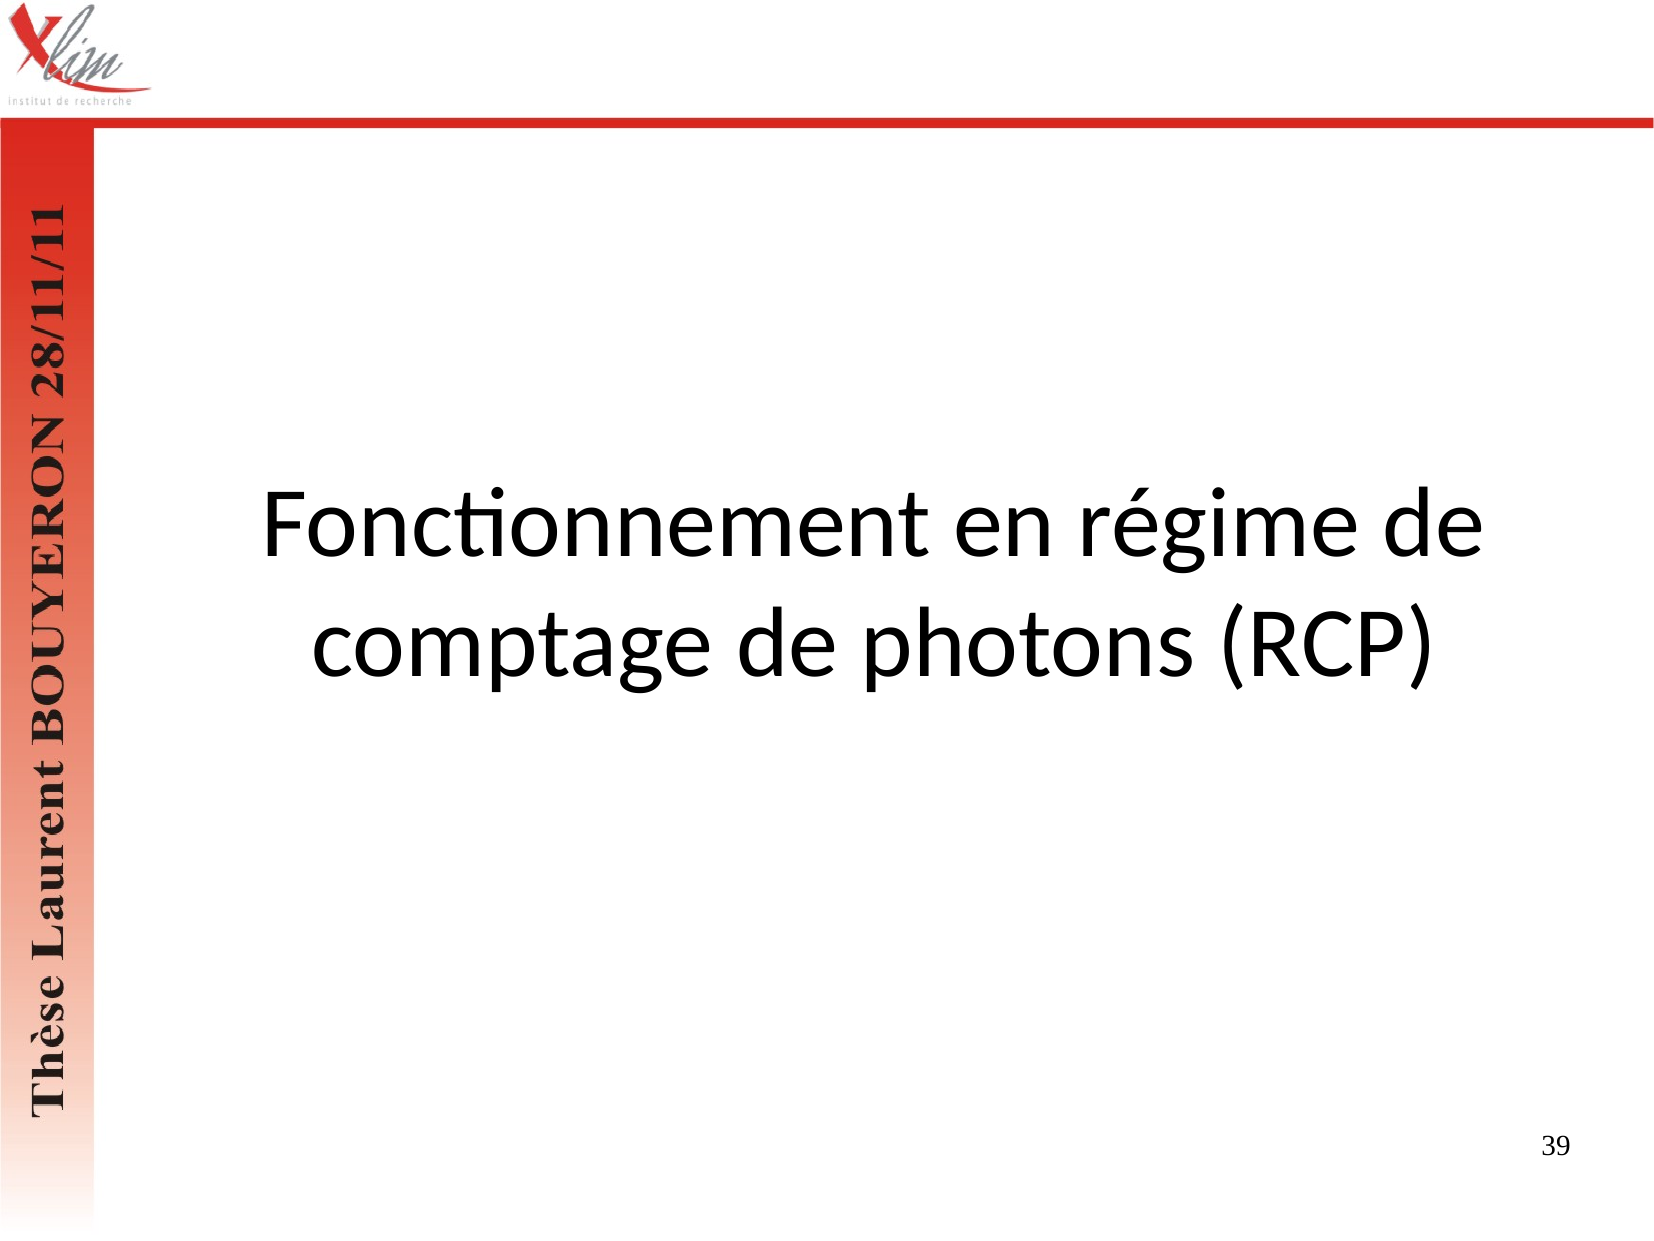

Fonctionnement en régime de comptage de photons (RCP)
39